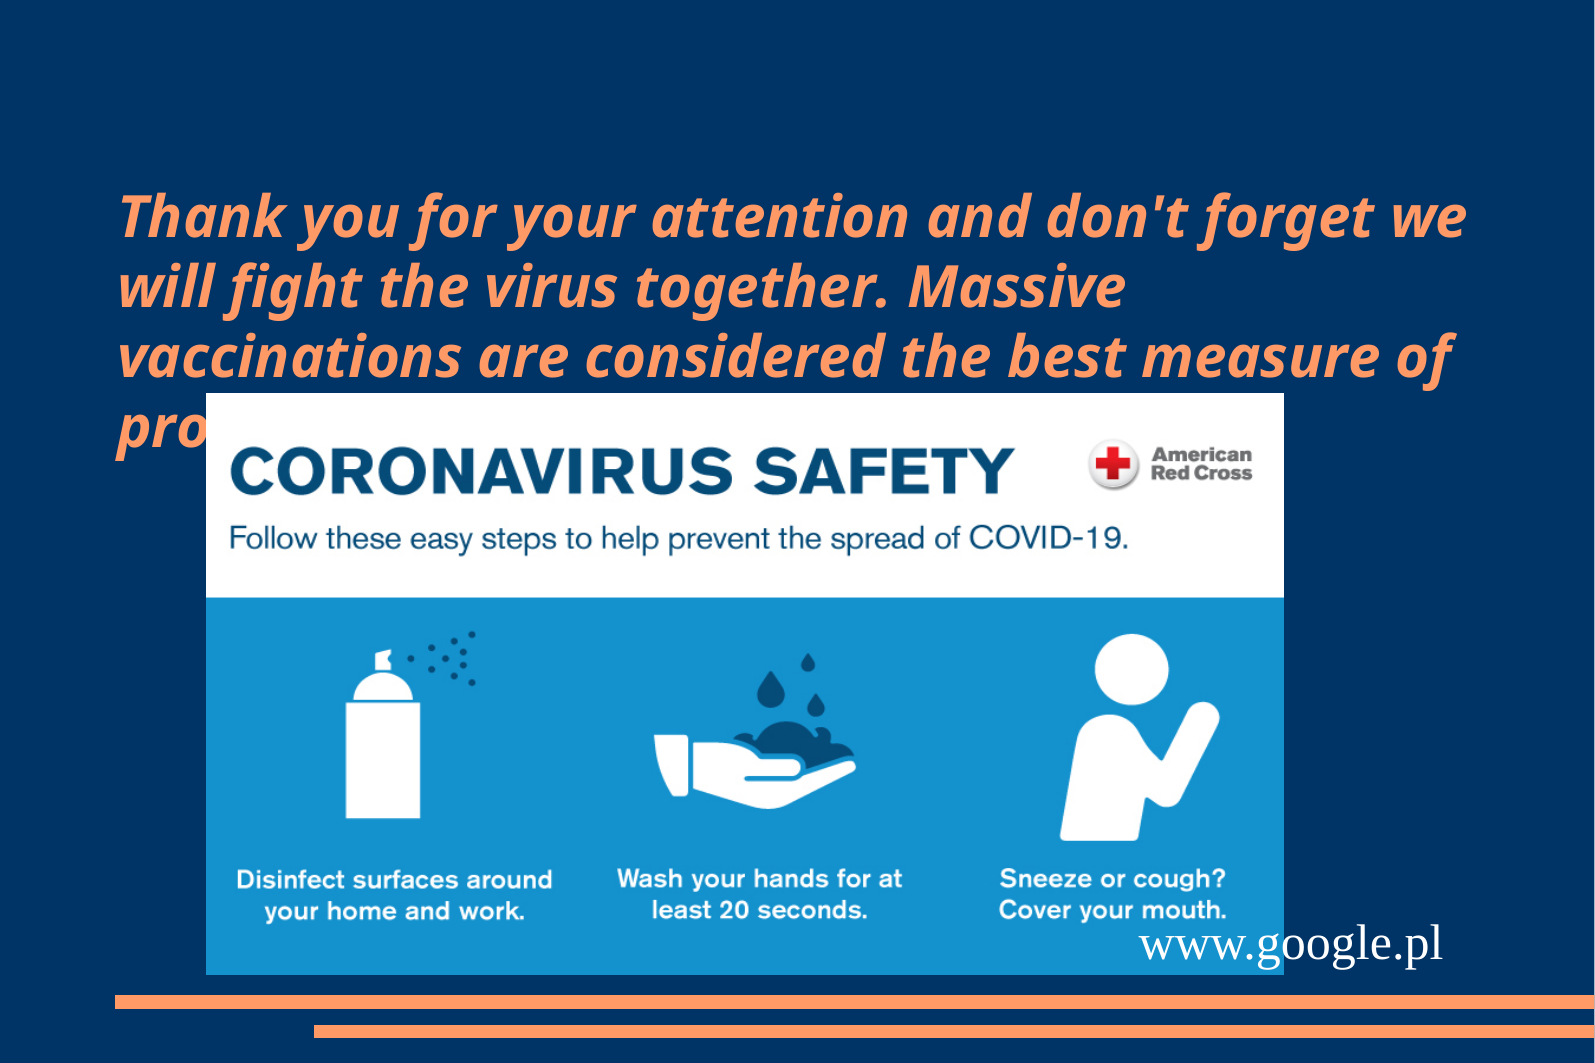

# Thank you for your attention and don't forget we will fight the virus together. Massive vaccinations are considered the best measure of protection and prevention to be taken.
www.google.pl